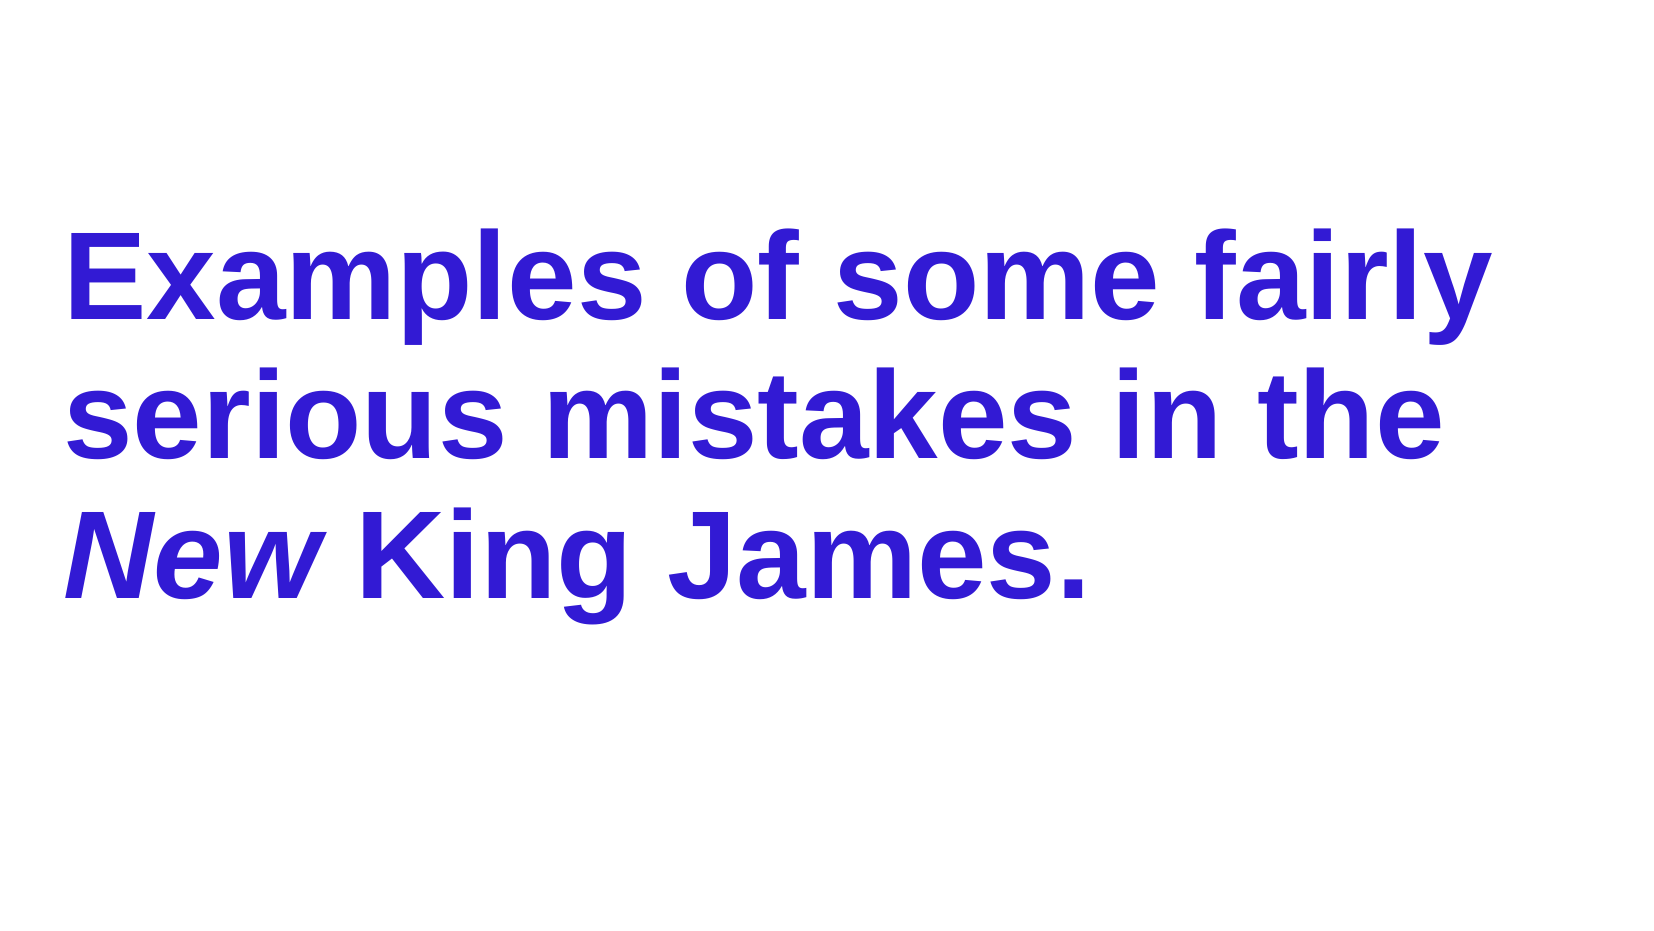

Examples of some fairly serious mistakes in the New King James.